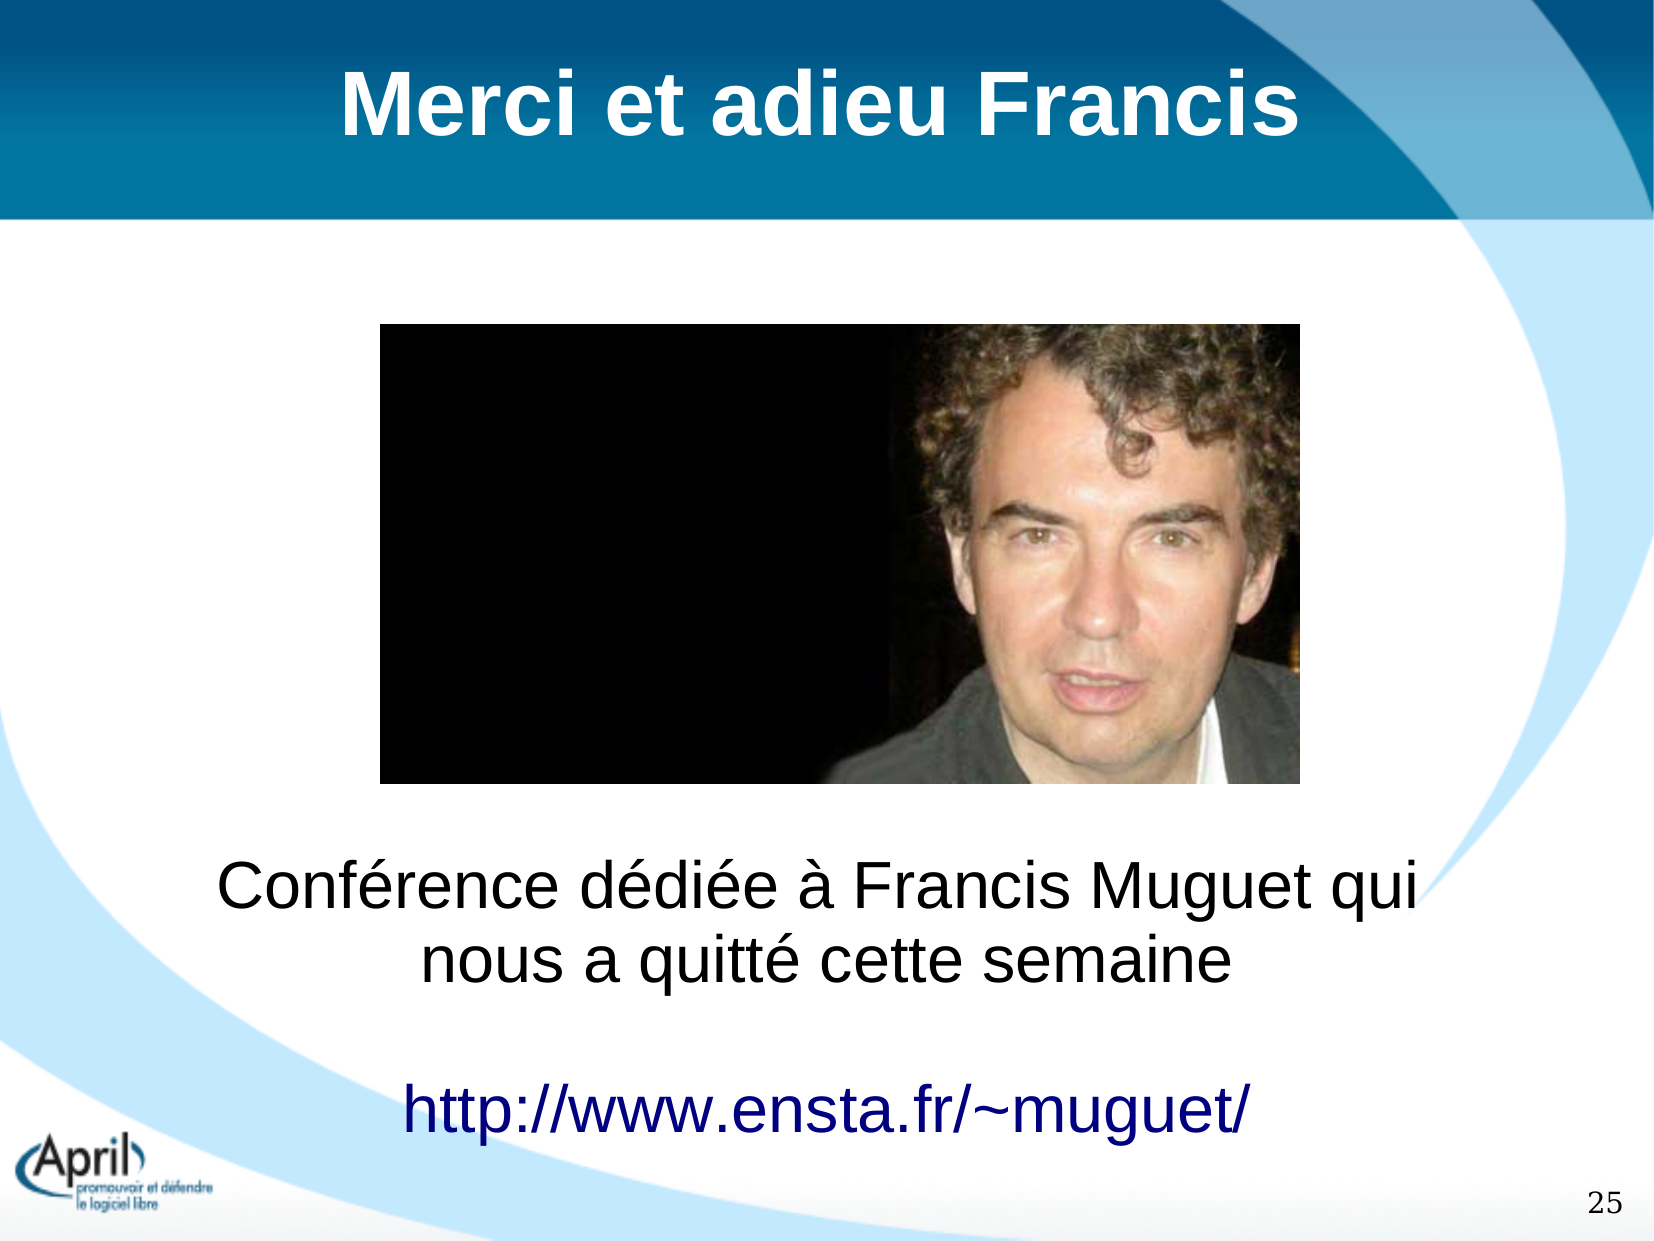

# Merci et adieu Francis
Conférence dédiée à Francis Muguet qui
nous a quitté cette semaine
http://www.ensta.fr/~muguet/
25